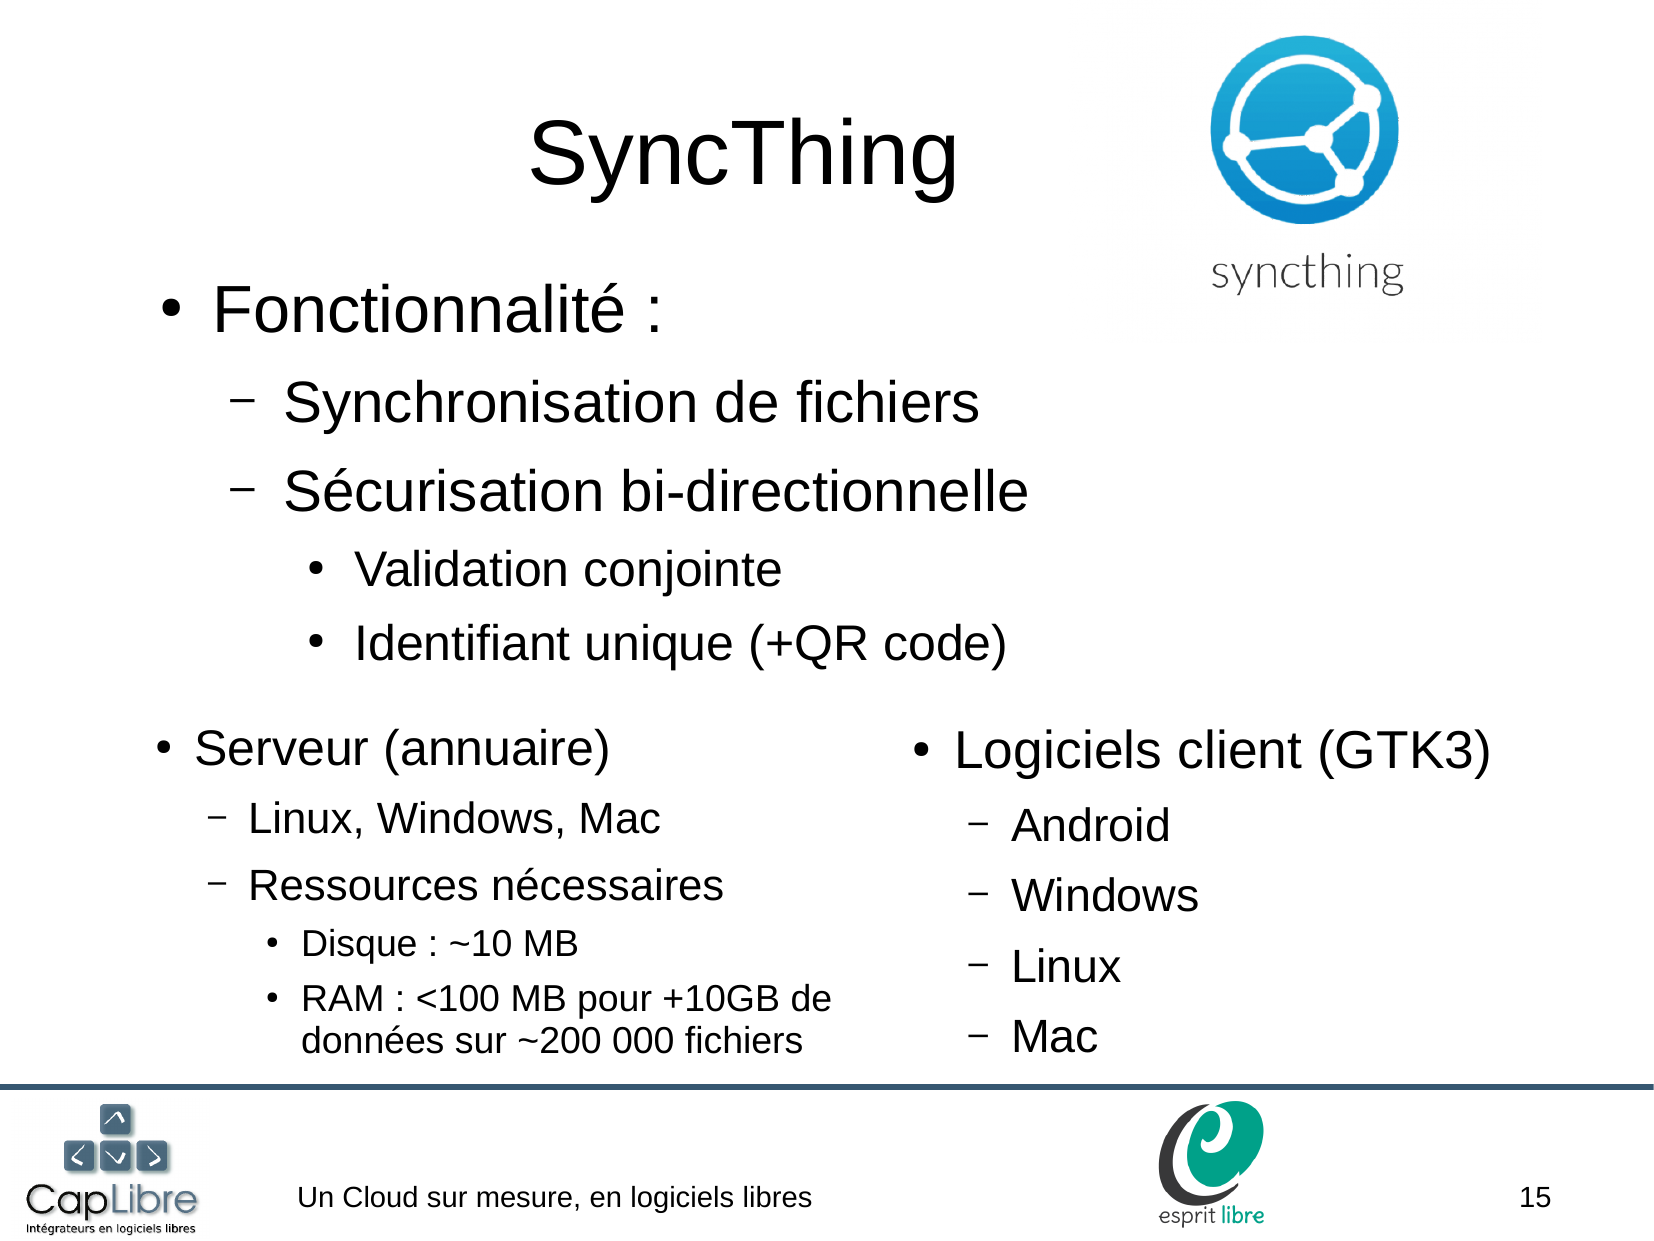

SyncThing
# Fonctionnalité :
Synchronisation de fichiers
Sécurisation bi-directionnelle
Validation conjointe
Identifiant unique (+QR code)
Serveur (annuaire)
Linux, Windows, Mac
Ressources nécessaires
Disque : ~10 MB
RAM : <100 MB pour +10GB de données sur ~200 000 fichiers
Logiciels client (GTK3)
Android
Windows
Linux
Mac
Un Cloud sur mesure, en logiciels libres